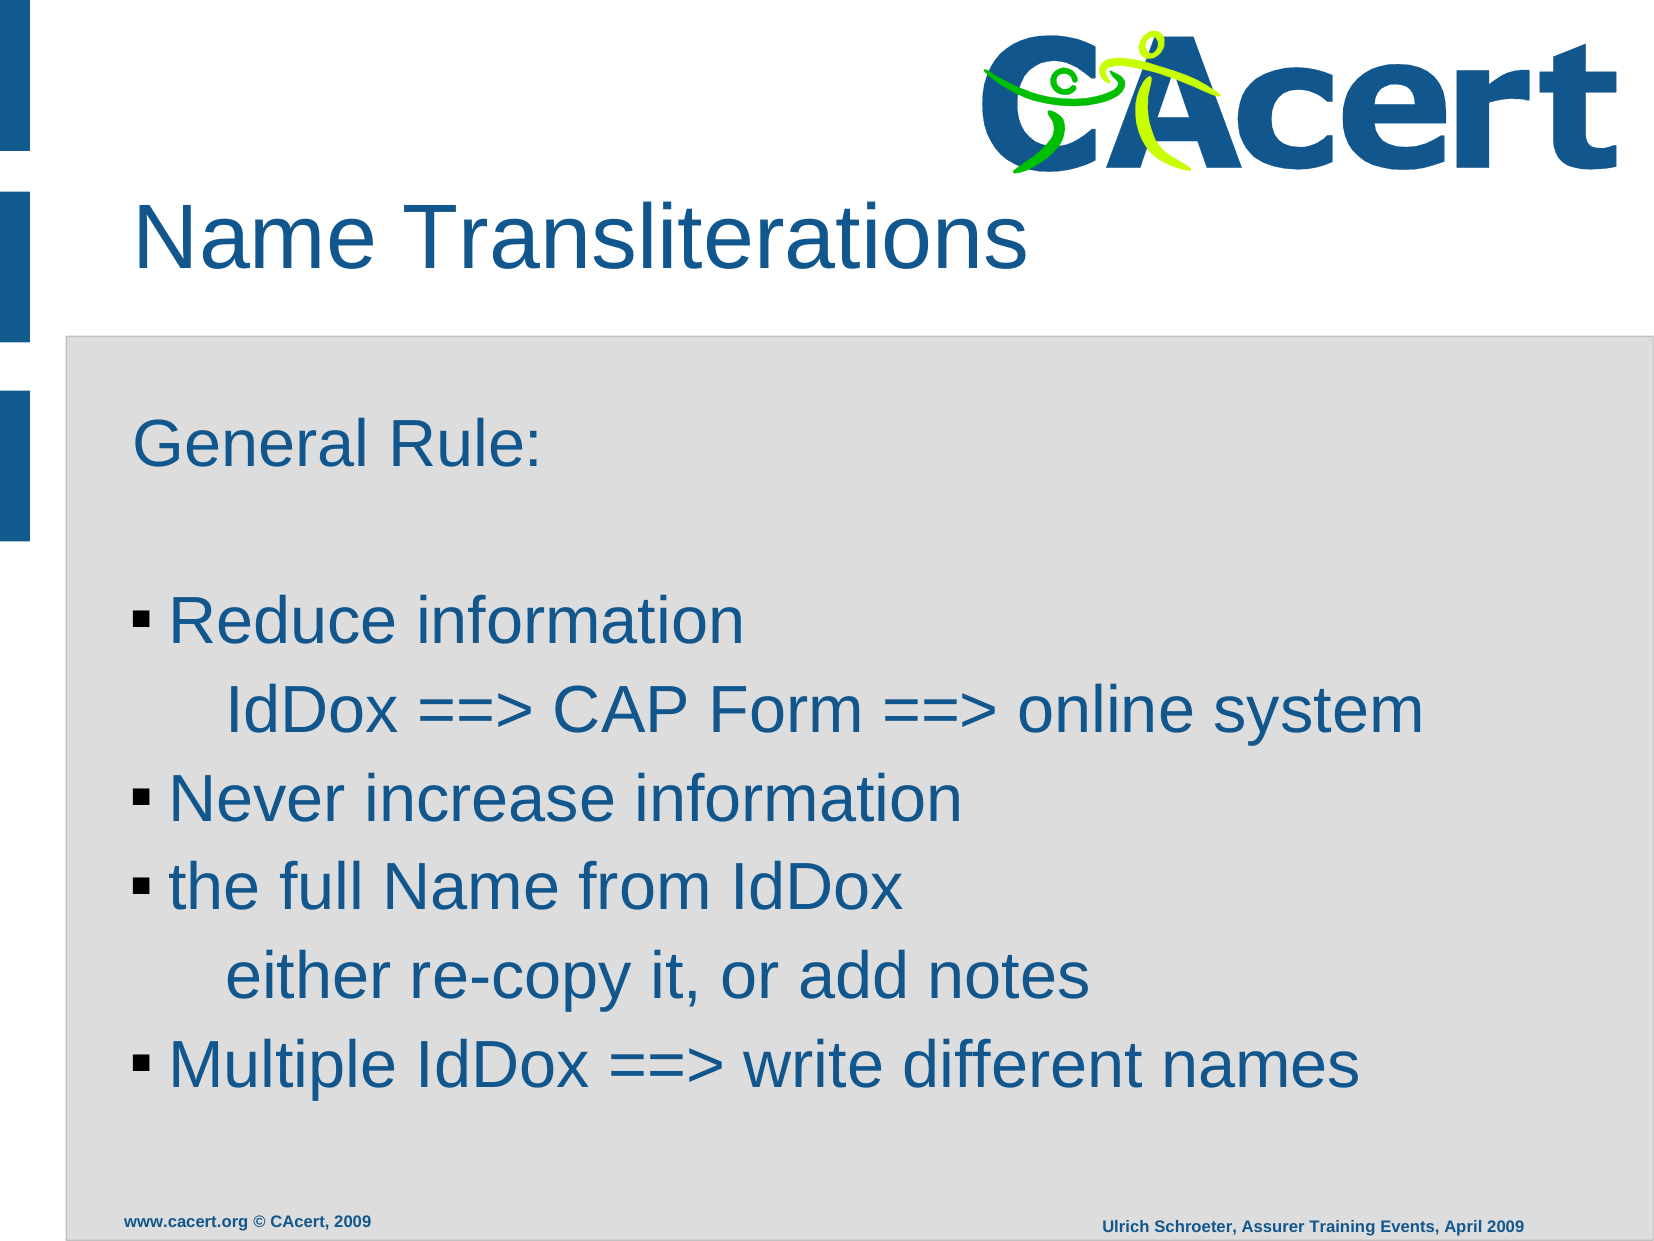

Name Transliterations
General Rule:
 Reduce information
 IdDox ==> CAP Form ==> online system
 Never increase information
 the full Name from IdDox
 either re-copy it, or add notes
 Multiple IdDox ==> write different names